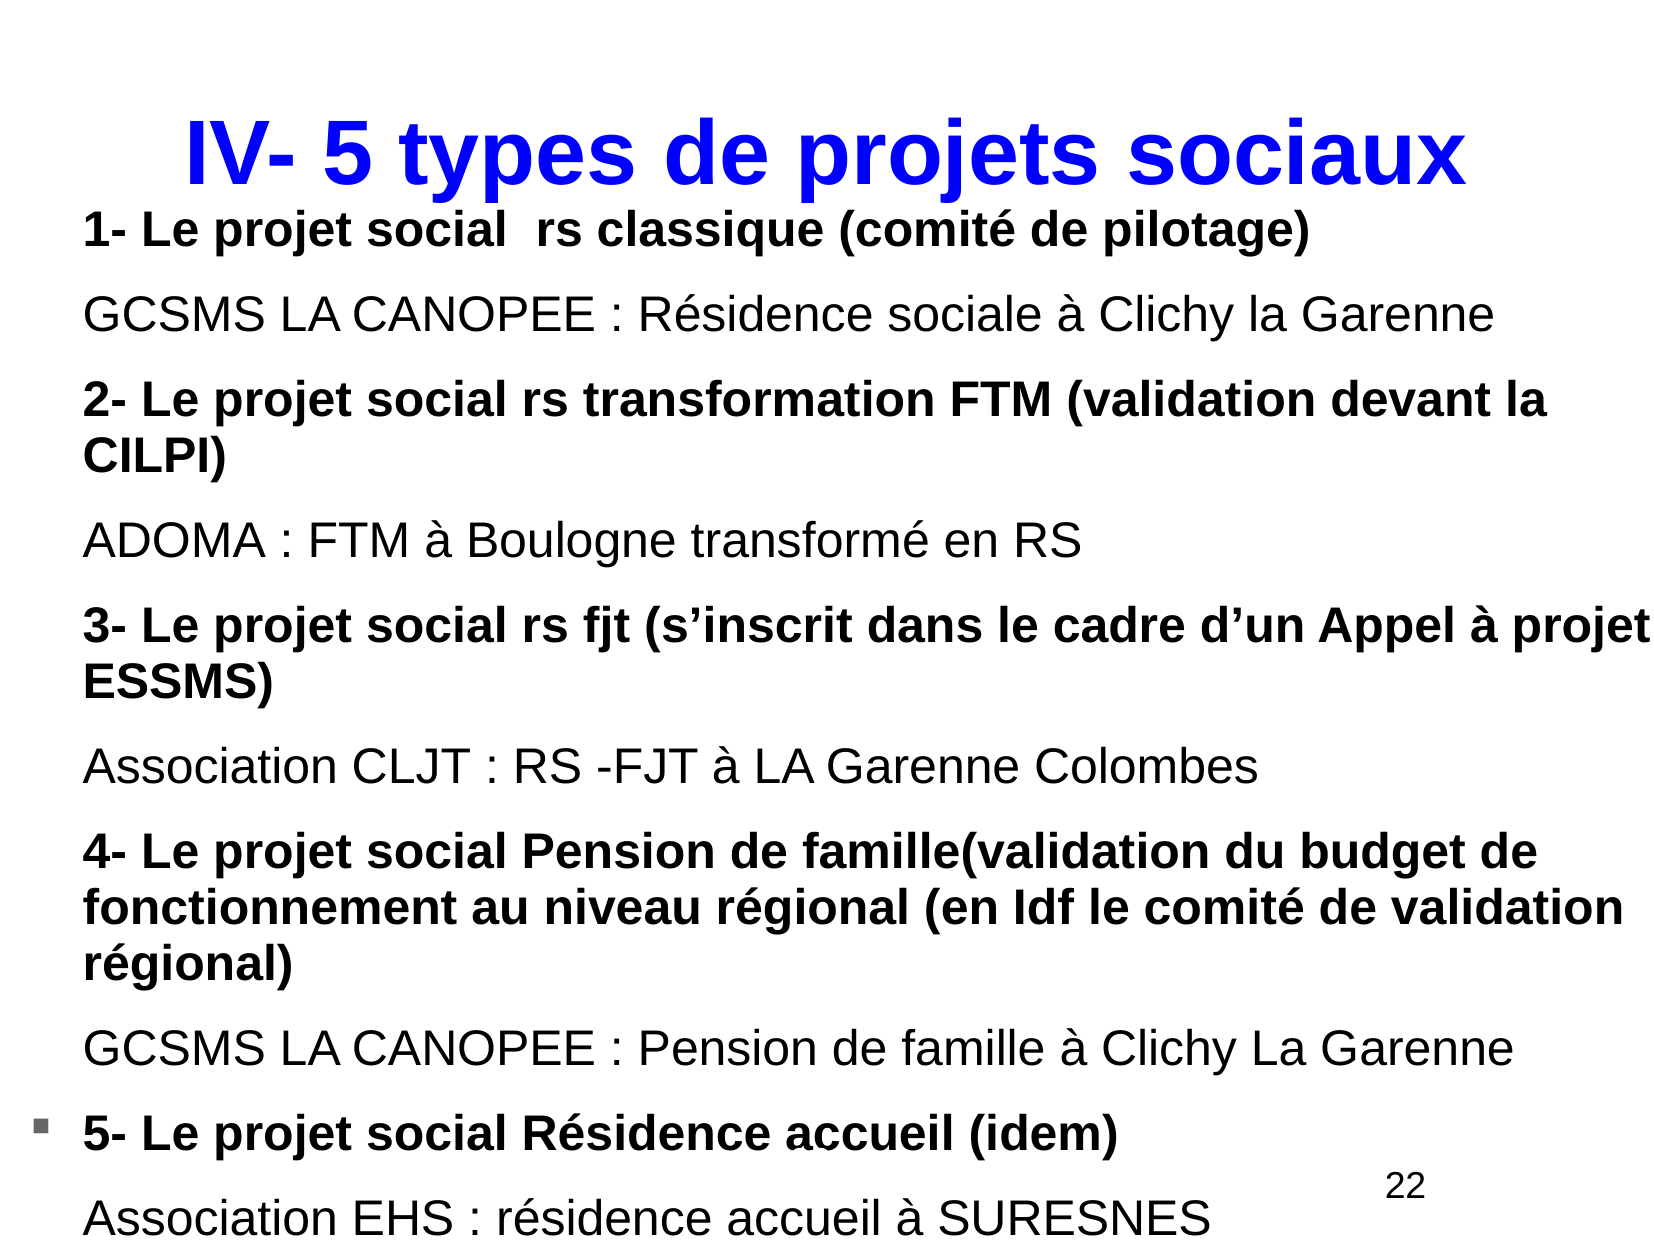

# IV- 5 types de projets sociaux
1- Le projet social rs classique (comité de pilotage)
GCSMS LA CANOPEE : Résidence sociale à Clichy la Garenne
2- Le projet social rs transformation FTM (validation devant la CILPI)
ADOMA : FTM à Boulogne transformé en RS
3- Le projet social rs fjt (s’inscrit dans le cadre d’un Appel à projet ESSMS)
Association CLJT : RS -FJT à LA Garenne Colombes
4- Le projet social Pension de famille(validation du budget de fonctionnement au niveau régional (en Idf le comité de validation régional)
GCSMS LA CANOPEE : Pension de famille à Clichy La Garenne
5- Le projet social Résidence accueil (idem)
Association EHS : résidence accueil à SURESNES